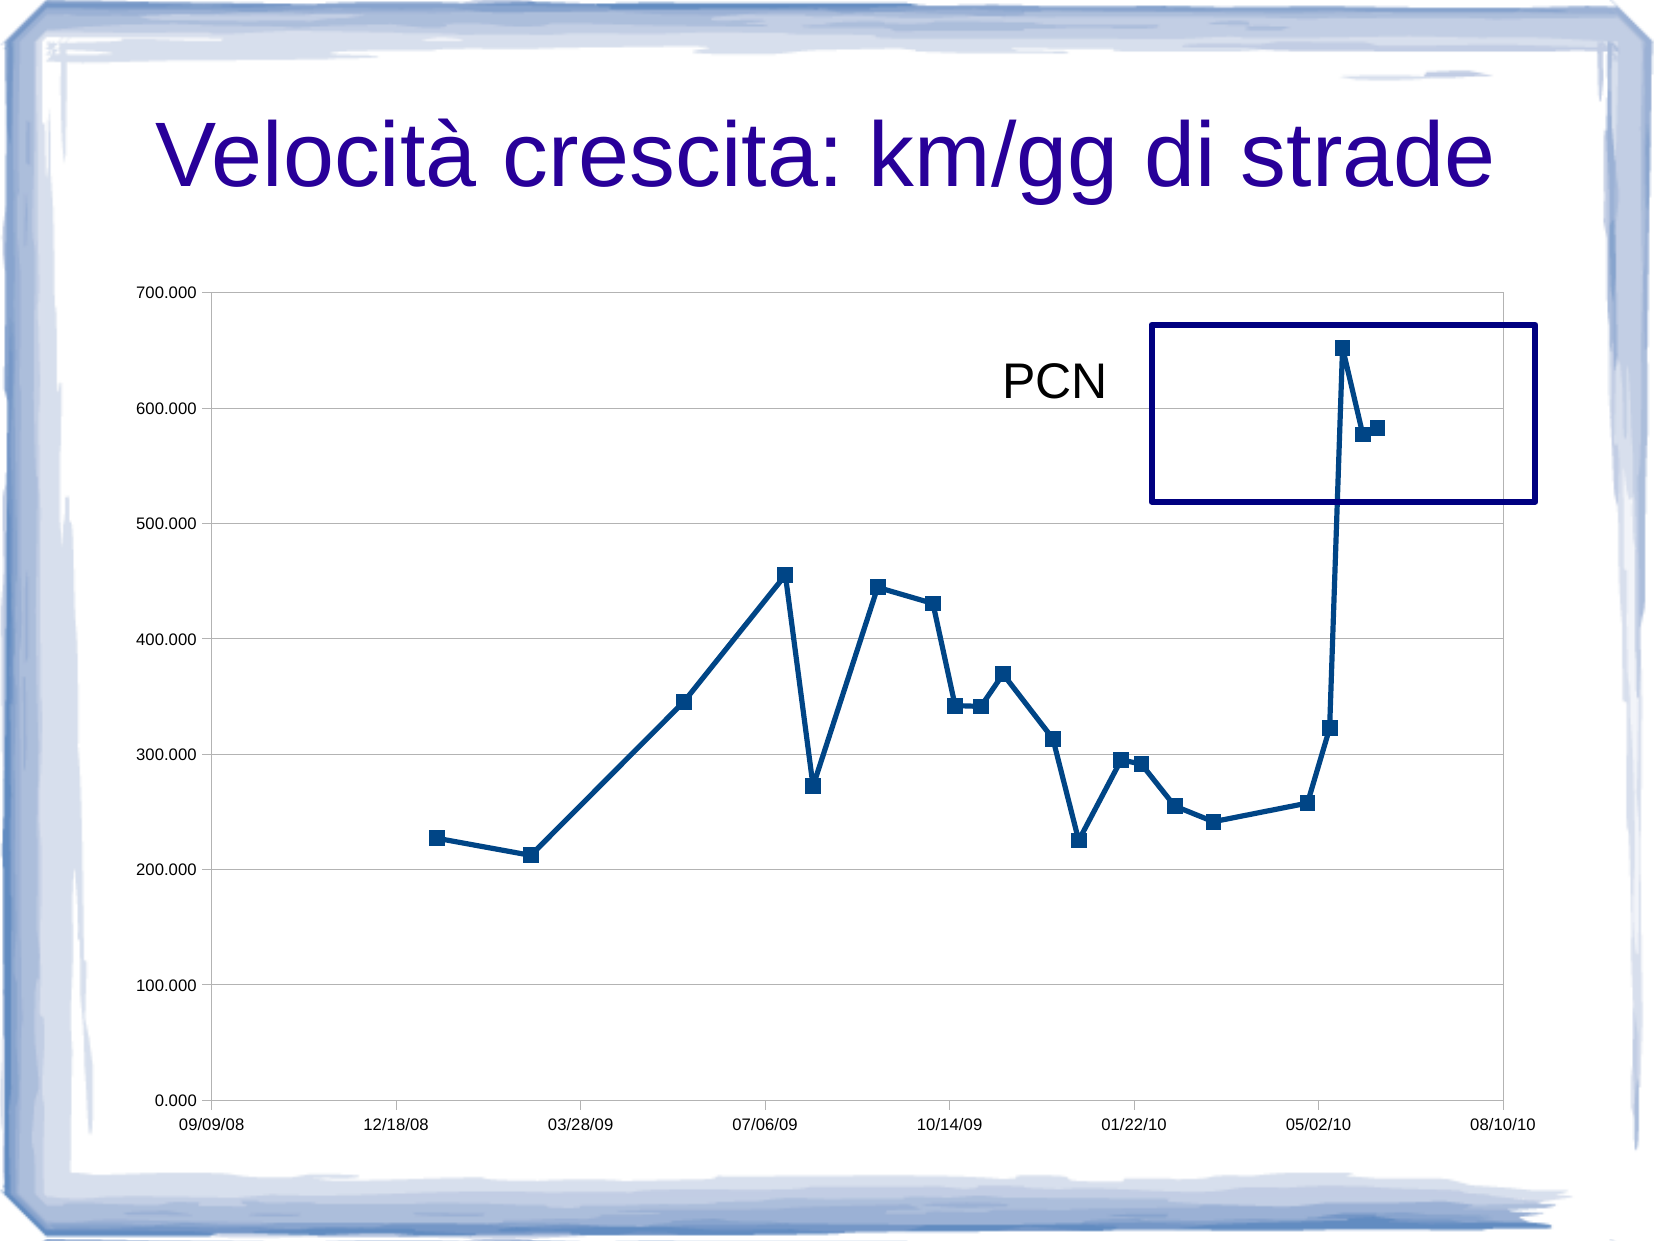

# Velocità crescita: km/gg di strade
### Chart
| Category | Column B |
|---|---|
PCN